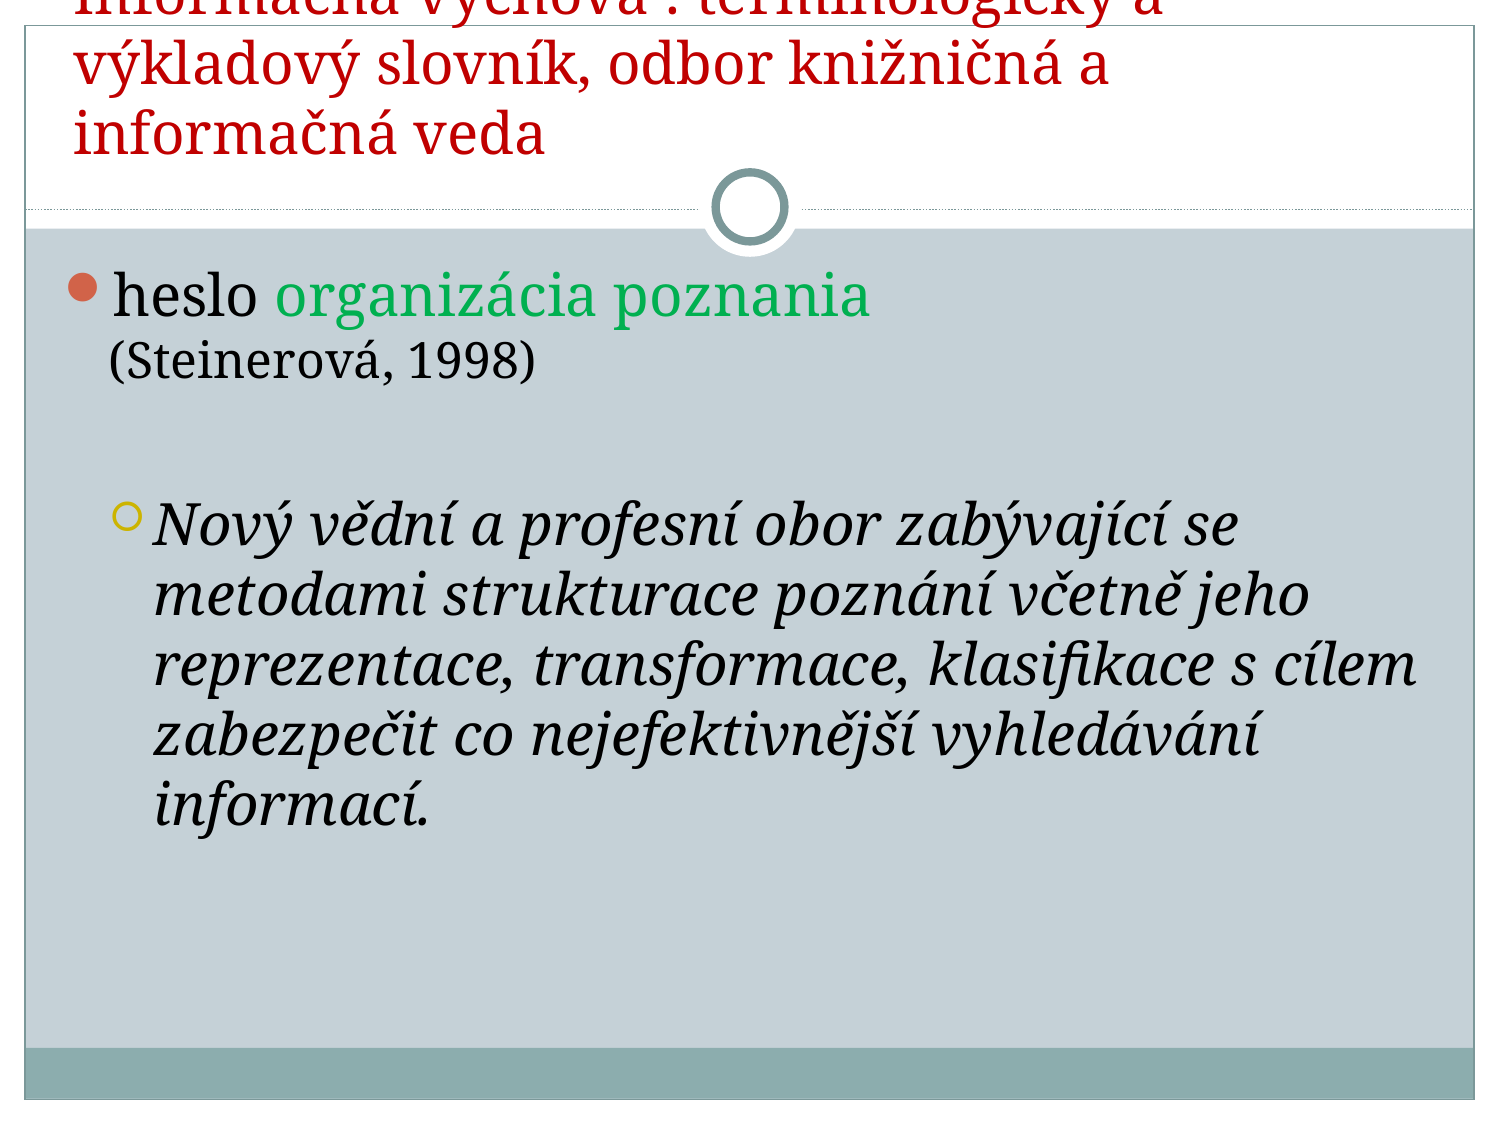

# Informačná výchova : terminologický a výkladový slovník, odbor knižničná a informačná veda
heslo organizácia poznania
(Steinerová, 1998)
Nový vědní a profesní obor zabývající se metodami strukturace poznání včetně jeho reprezentace, transformace, klasifikace s cílem zabezpečit co nejefektivnější vyhledávání informací.